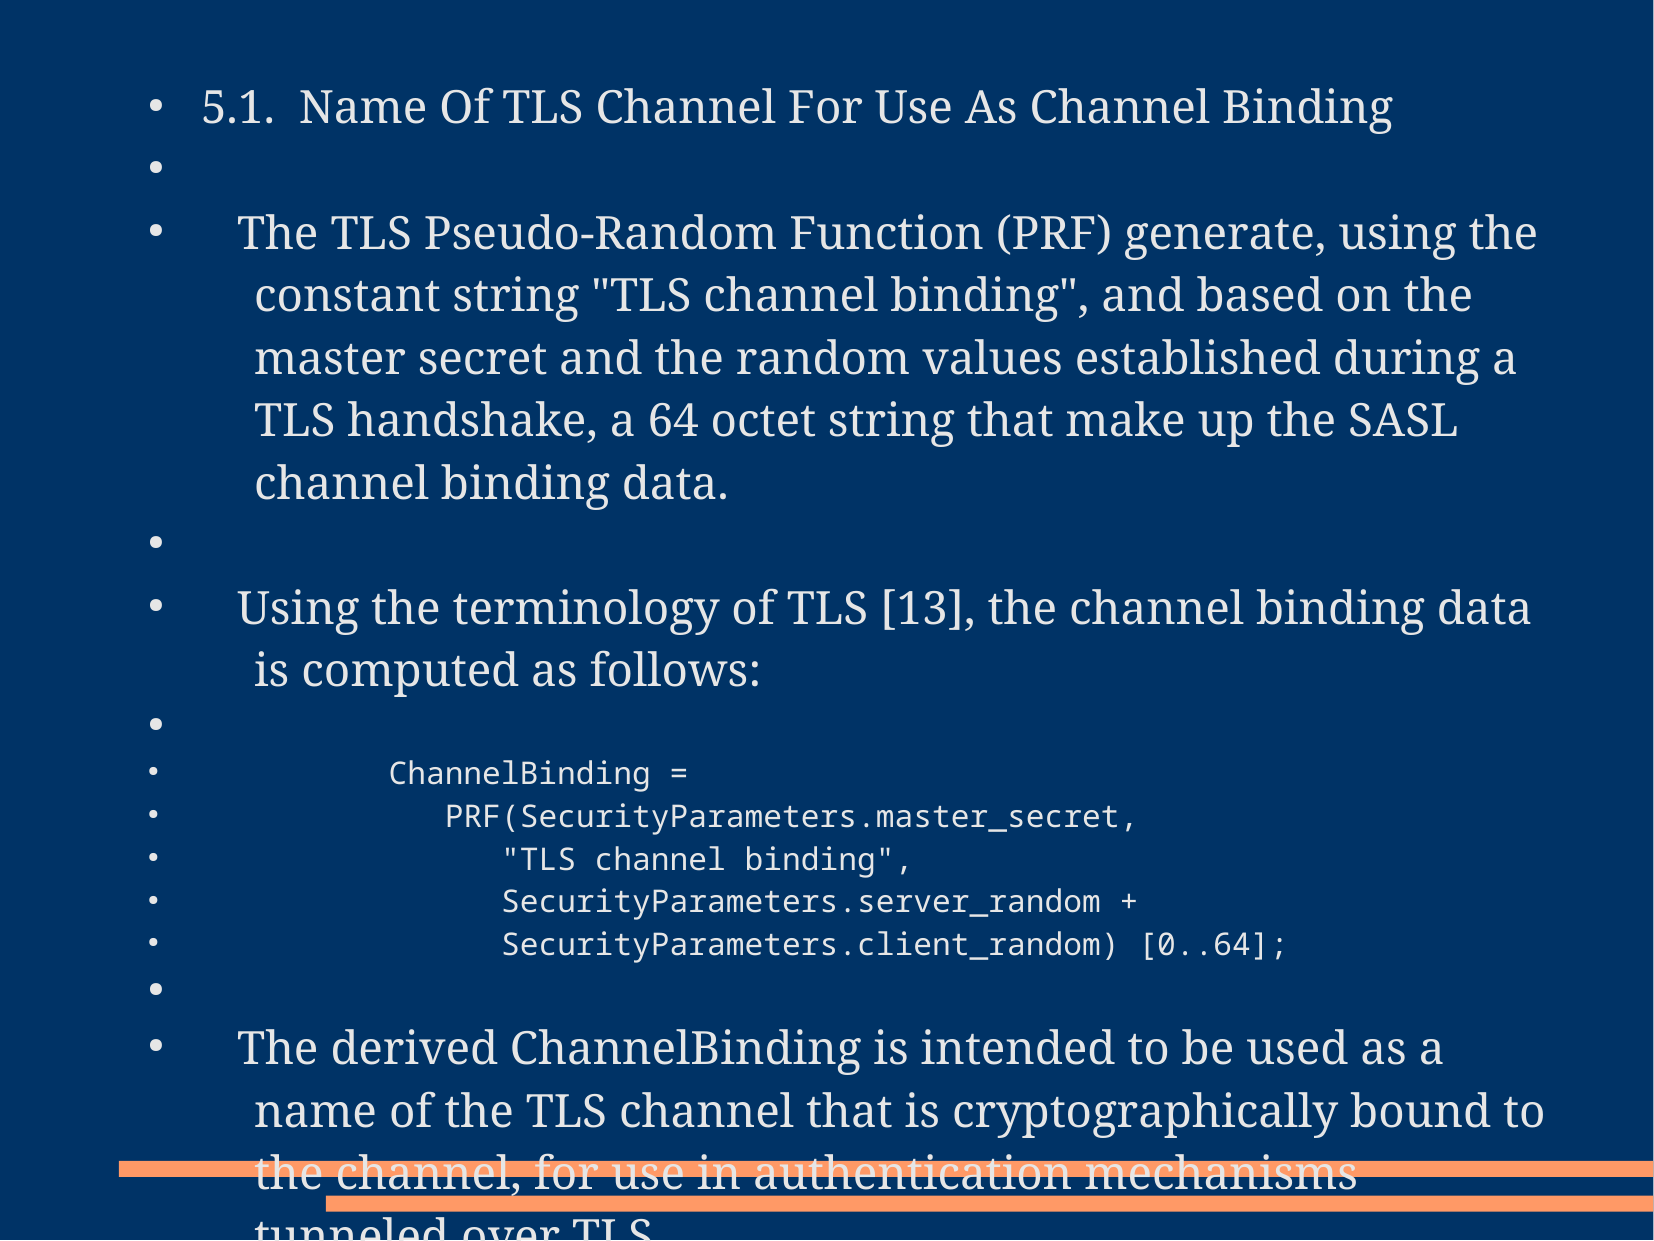

# 5.1. Name Of TLS Channel For Use As Channel Binding
 The TLS Pseudo-Random Function (PRF) generate, using the constant string "TLS channel binding", and based on the master secret and the random values established during a TLS handshake, a 64 octet string that make up the SASL channel binding data.
 Using the terminology of TLS [13], the channel binding data is computed as follows:
 ChannelBinding =
 PRF(SecurityParameters.master_secret,
 "TLS channel binding",
 SecurityParameters.server_random +
 SecurityParameters.client_random) [0..64];
 The derived ChannelBinding is intended to be used as a name of the TLS channel that is cryptographically bound to the channel, for use in authentication mechanisms tunneled over TLS.